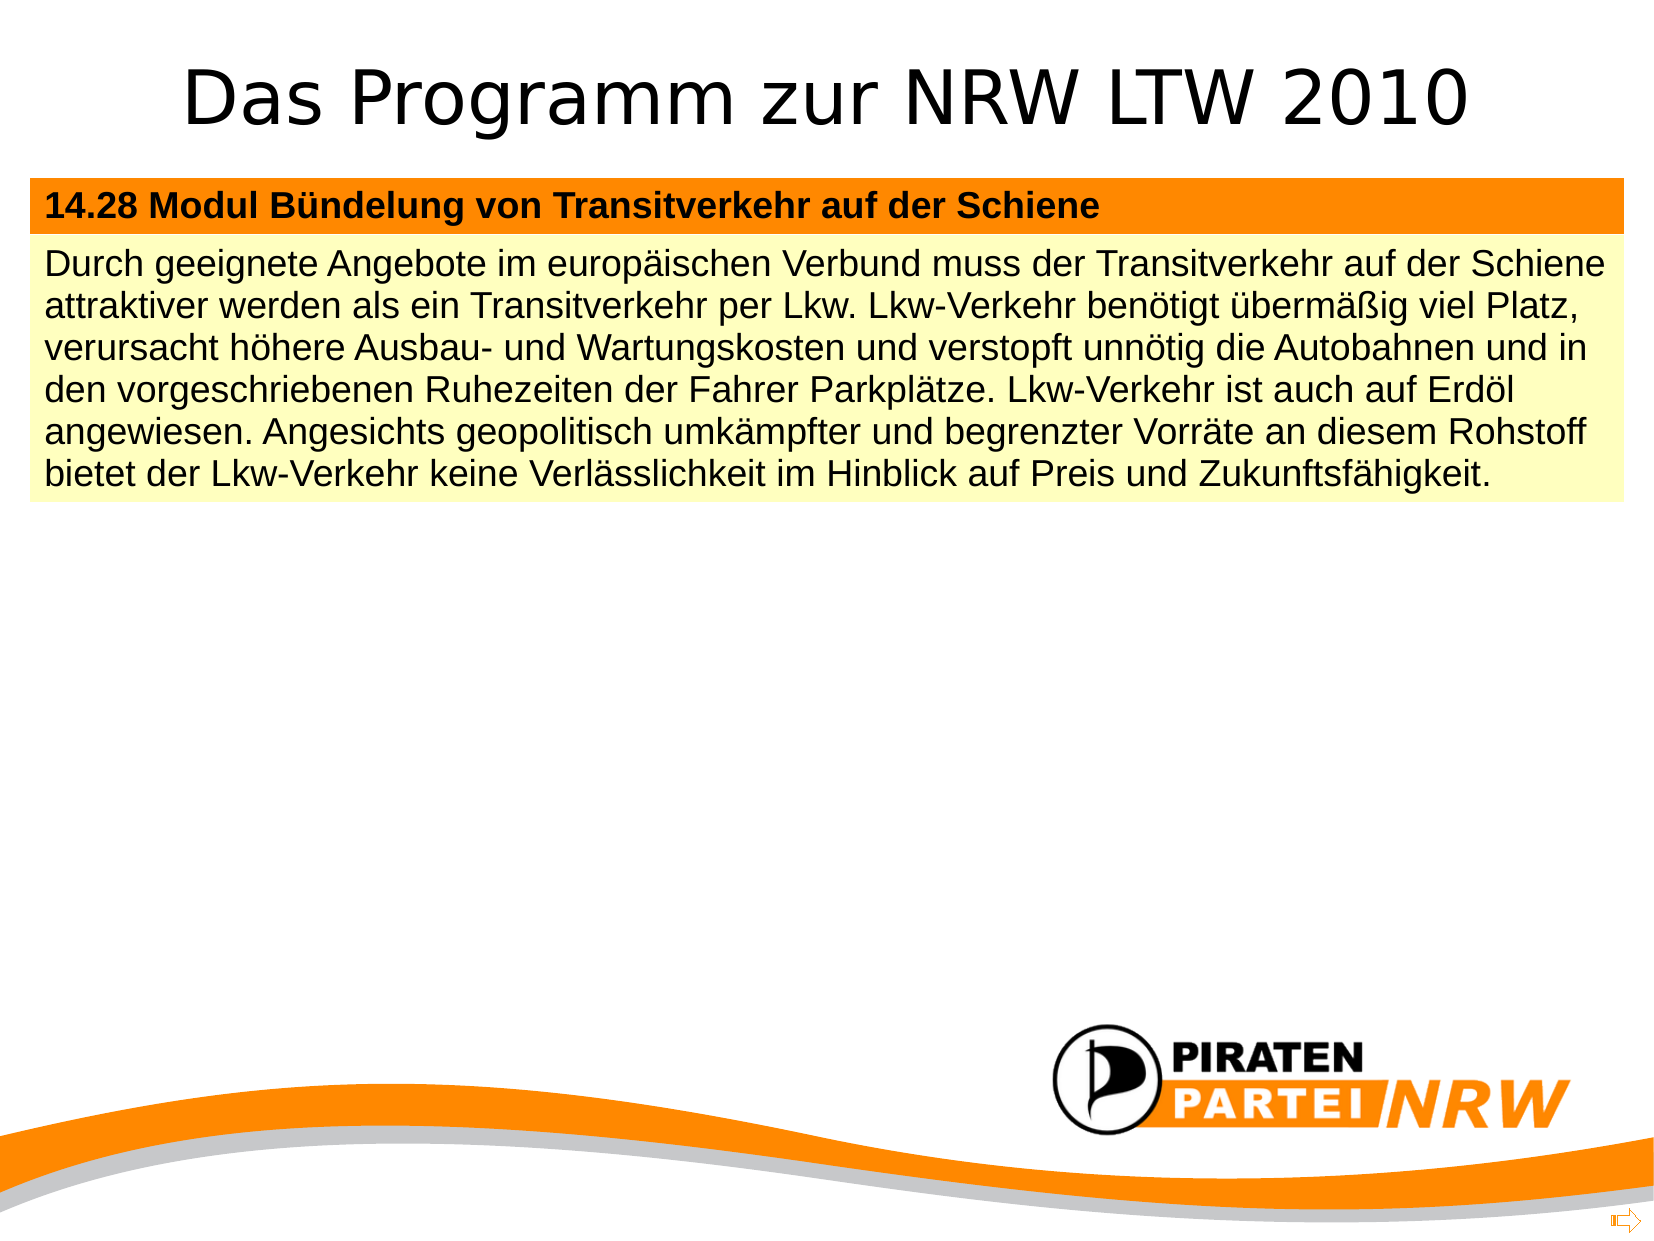

# Das Programm zur NRW LTW 2010
| 14.28 Modul Bündelung von Transitverkehr auf der Schiene |
| --- |
| Durch geeignete Angebote im europäischen Verbund muss der Transitverkehr auf der Schiene attraktiver werden als ein Transitverkehr per Lkw. Lkw-Verkehr benötigt übermäßig viel Platz, verursacht höhere Ausbau- und Wartungskosten und verstopft unnötig die Autobahnen und in den vorgeschriebenen Ruhezeiten der Fahrer Parkplätze. Lkw-Verkehr ist auch auf Erdöl angewiesen. Angesichts geopolitisch umkämpfter und begrenzter Vorräte an diesem Rohstoff bietet der Lkw-Verkehr keine Verlässlichkeit im Hinblick auf Preis und Zukunftsfähigkeit. |